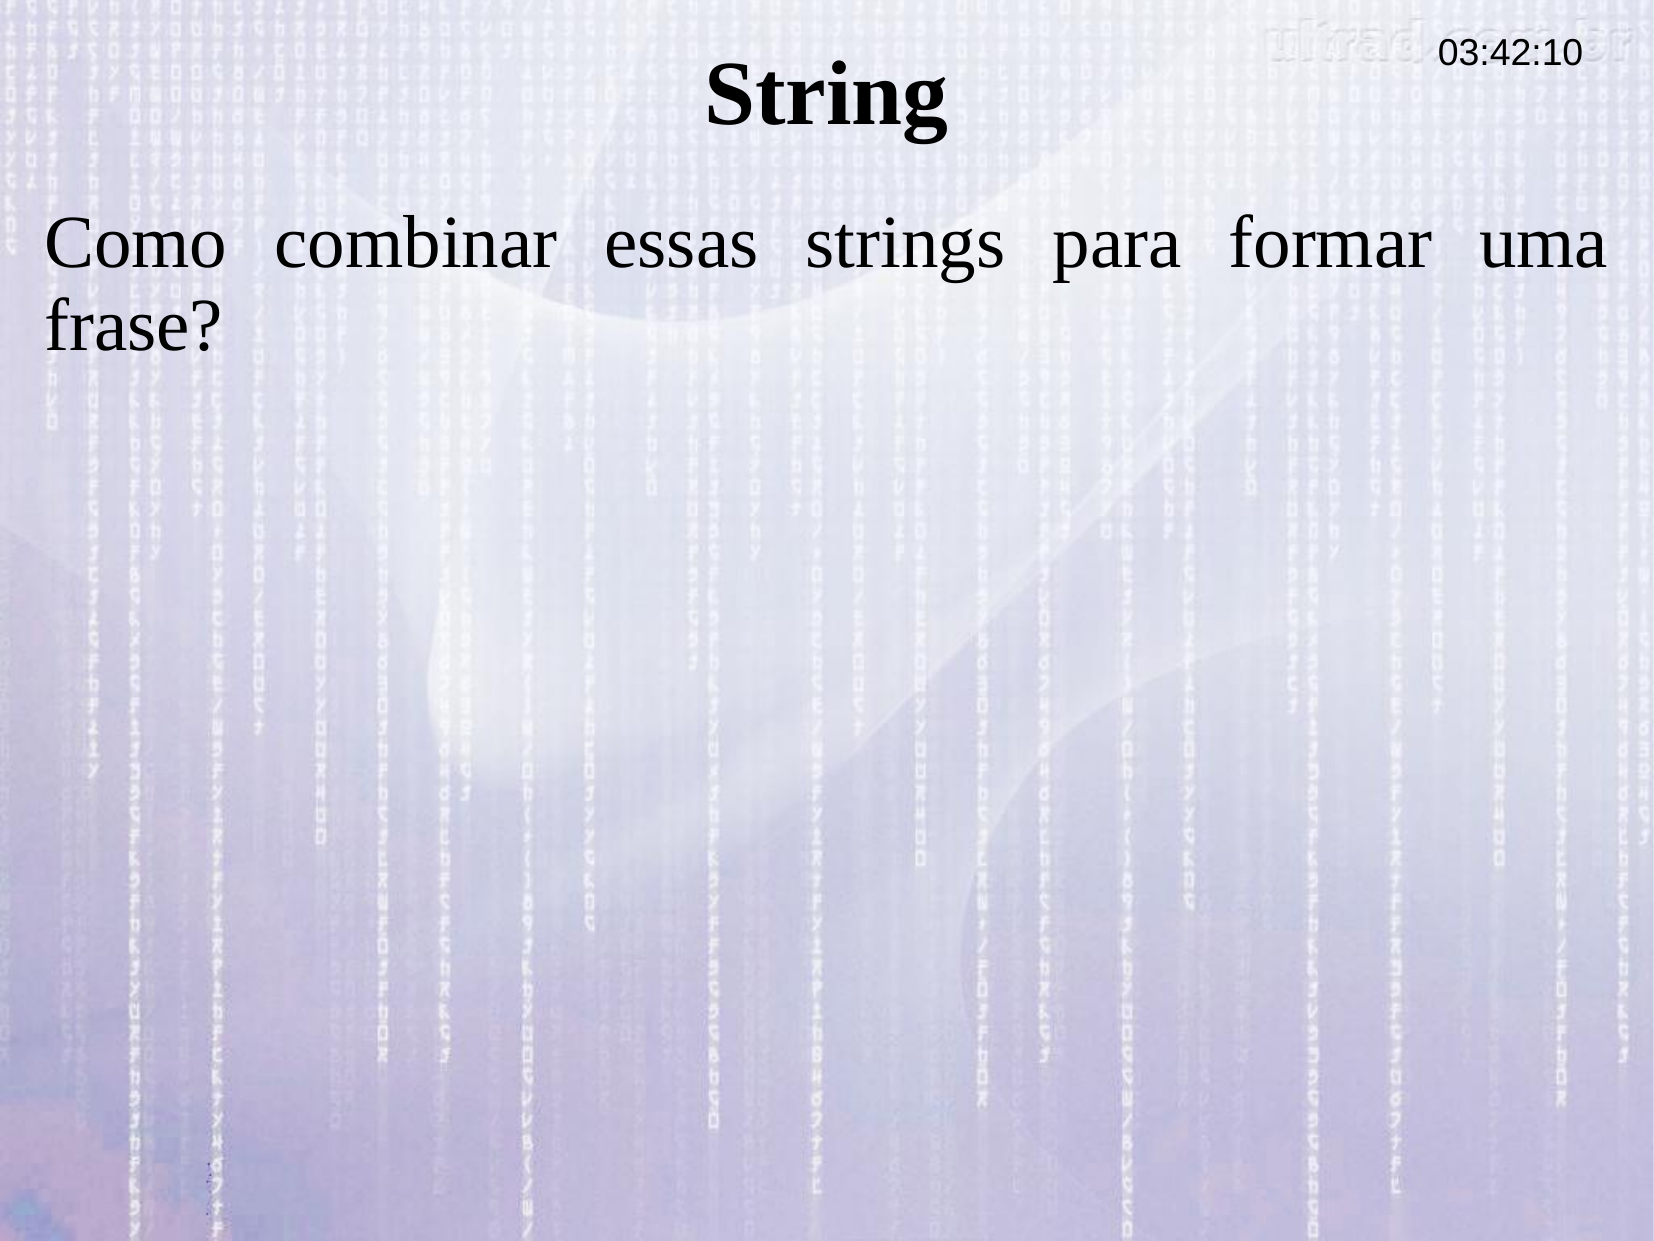

02:23:20
String
Como combinar essas strings para formar uma frase?